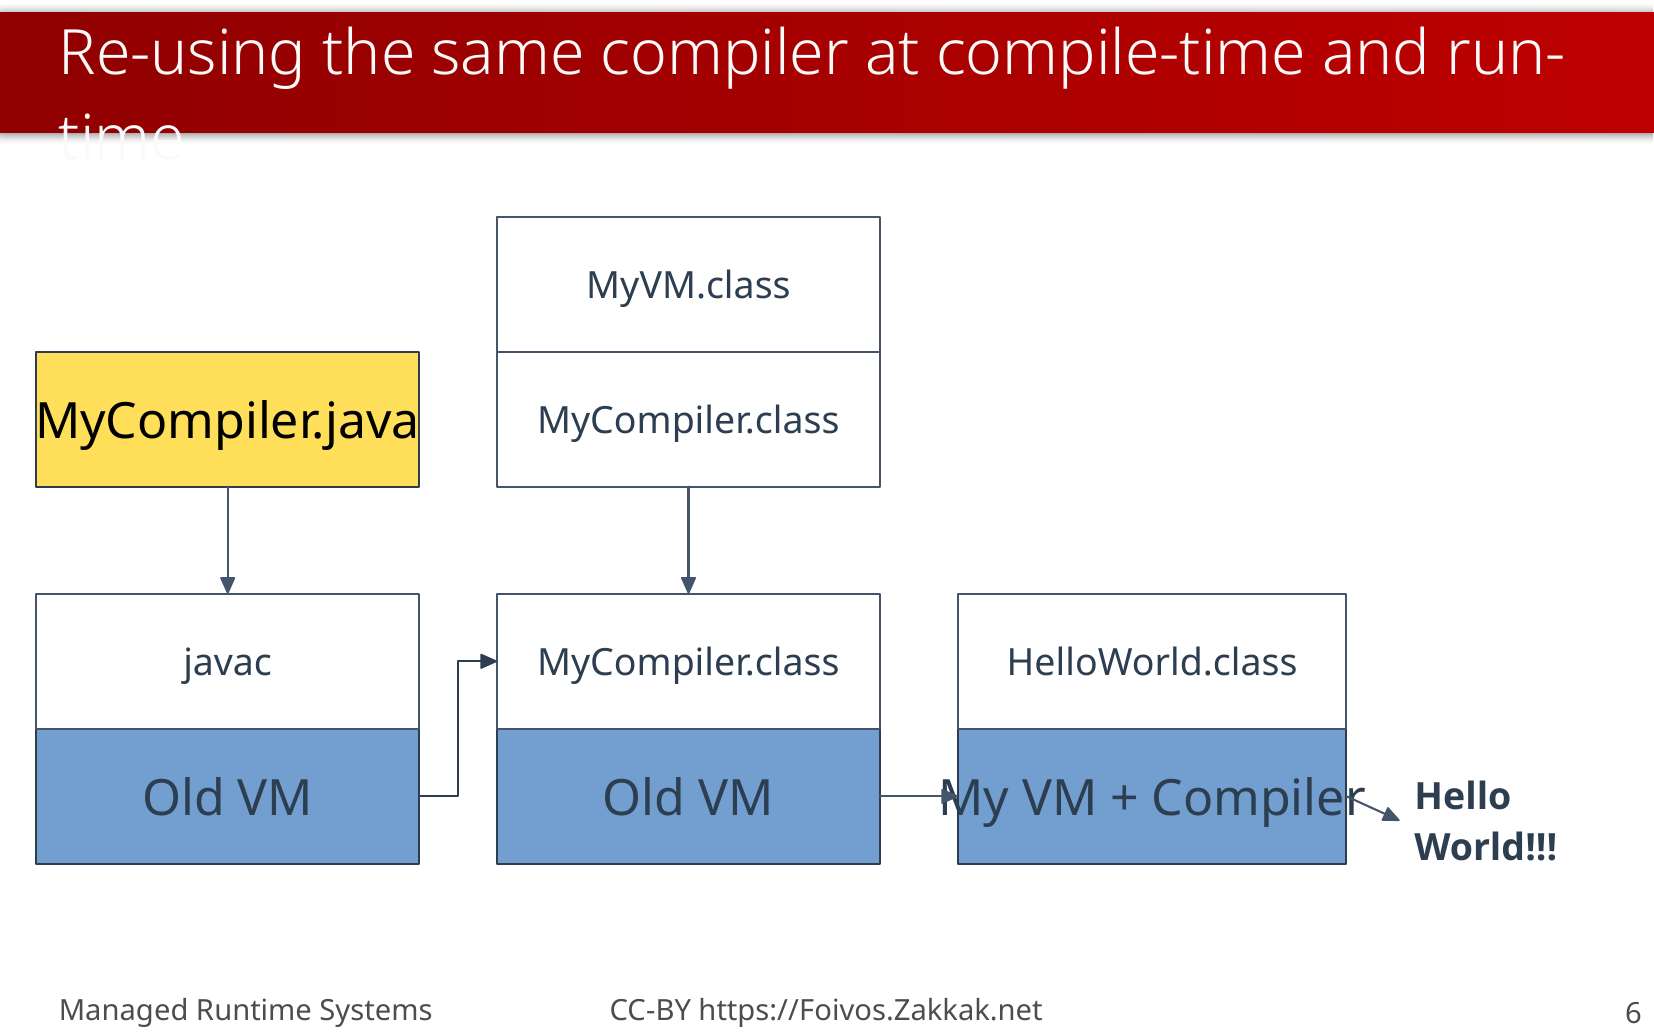

# Re-using the same compiler at compile-time and run-time
MyVM.class
MyCompiler.class
MyCompiler.java
javac
MyCompiler.class
HelloWorld.class
Old VM
Old VM
My VM + Compiler
Hello World!!!
Managed Runtime Systems
CC-BY https://Foivos.Zakkak.net
6